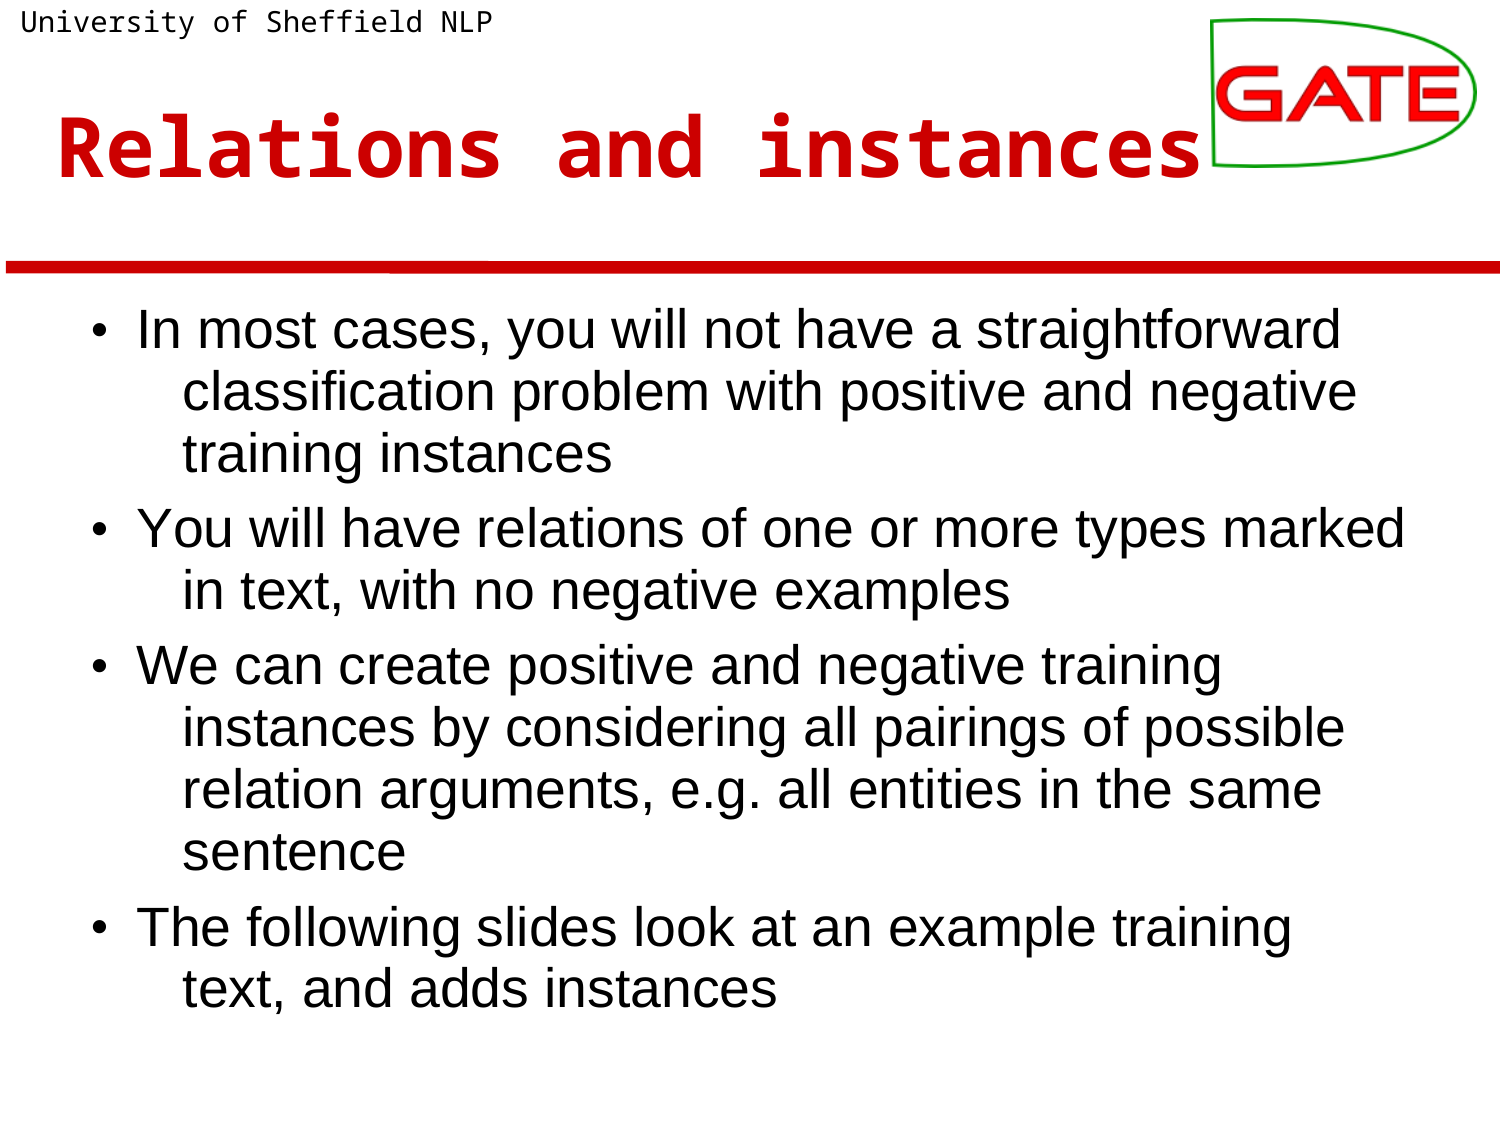

# Relations and instances
In most cases, you will not have a straightforward classification problem with positive and negative training instances
You will have relations of one or more types marked in text, with no negative examples
We can create positive and negative training instances by considering all pairings of possible relation arguments, e.g. all entities in the same sentence
The following slides look at an example training text, and adds instances